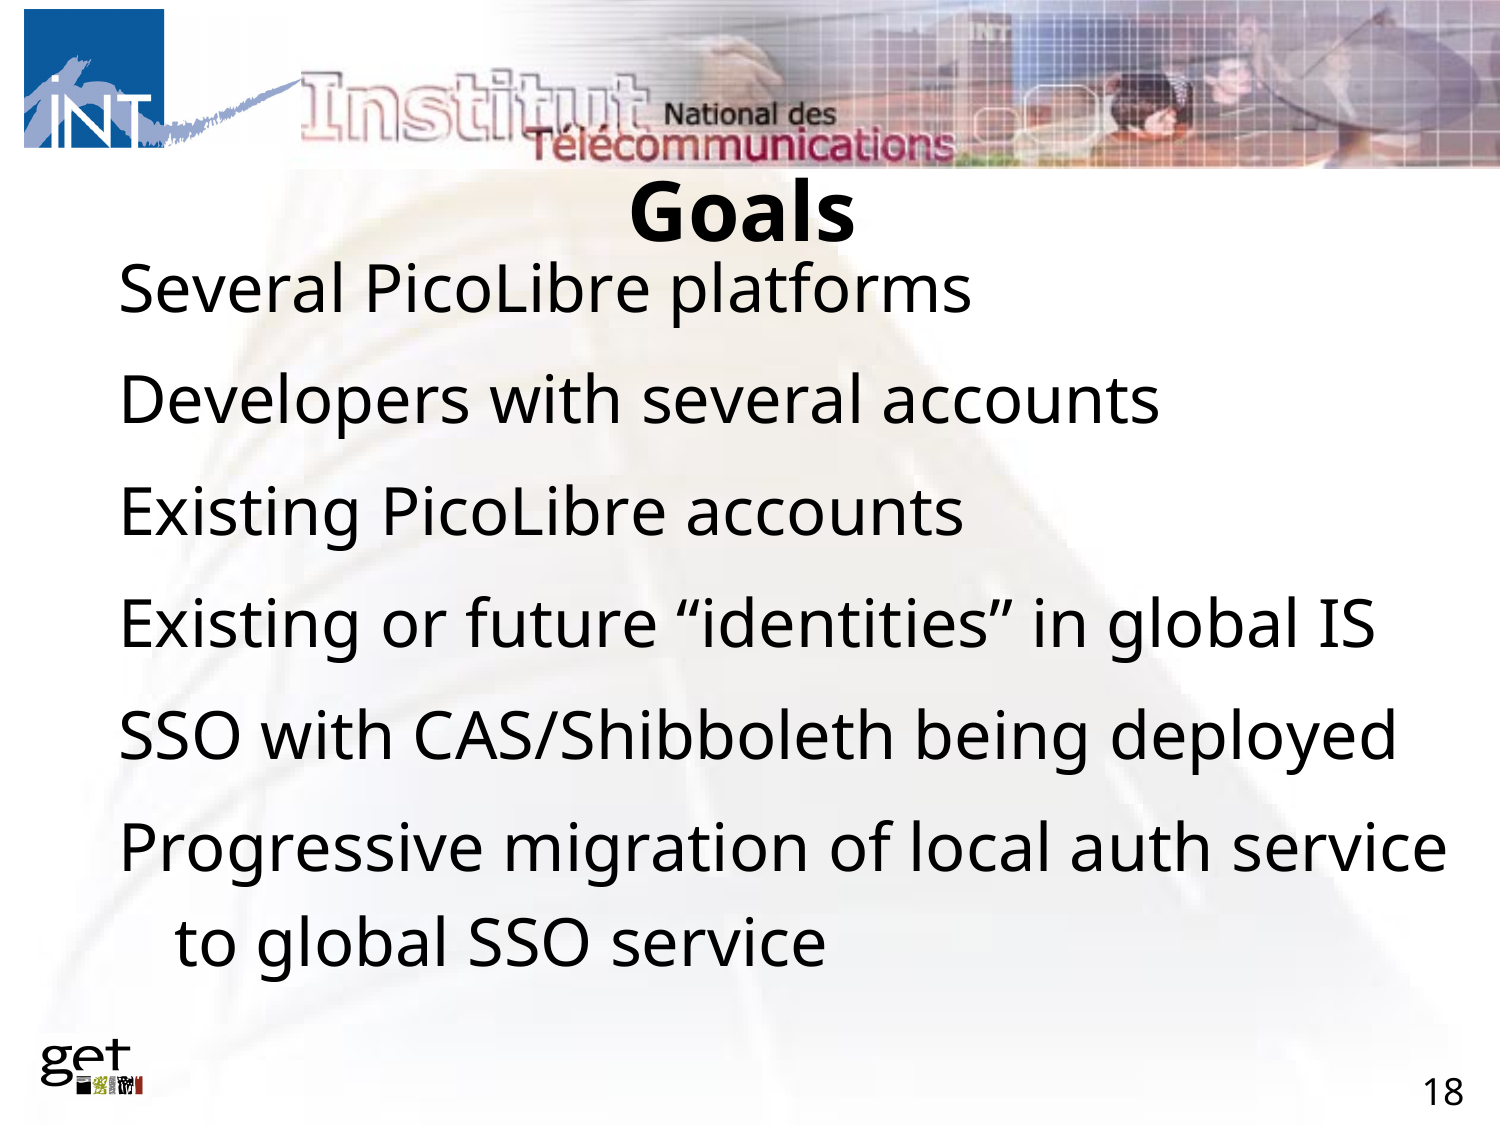

# Goals
Several PicoLibre platforms
Developers with several accounts
Existing PicoLibre accounts
Existing or future “identities” in global IS
SSO with CAS/Shibboleth being deployed
Progressive migration of local auth service to global SSO service